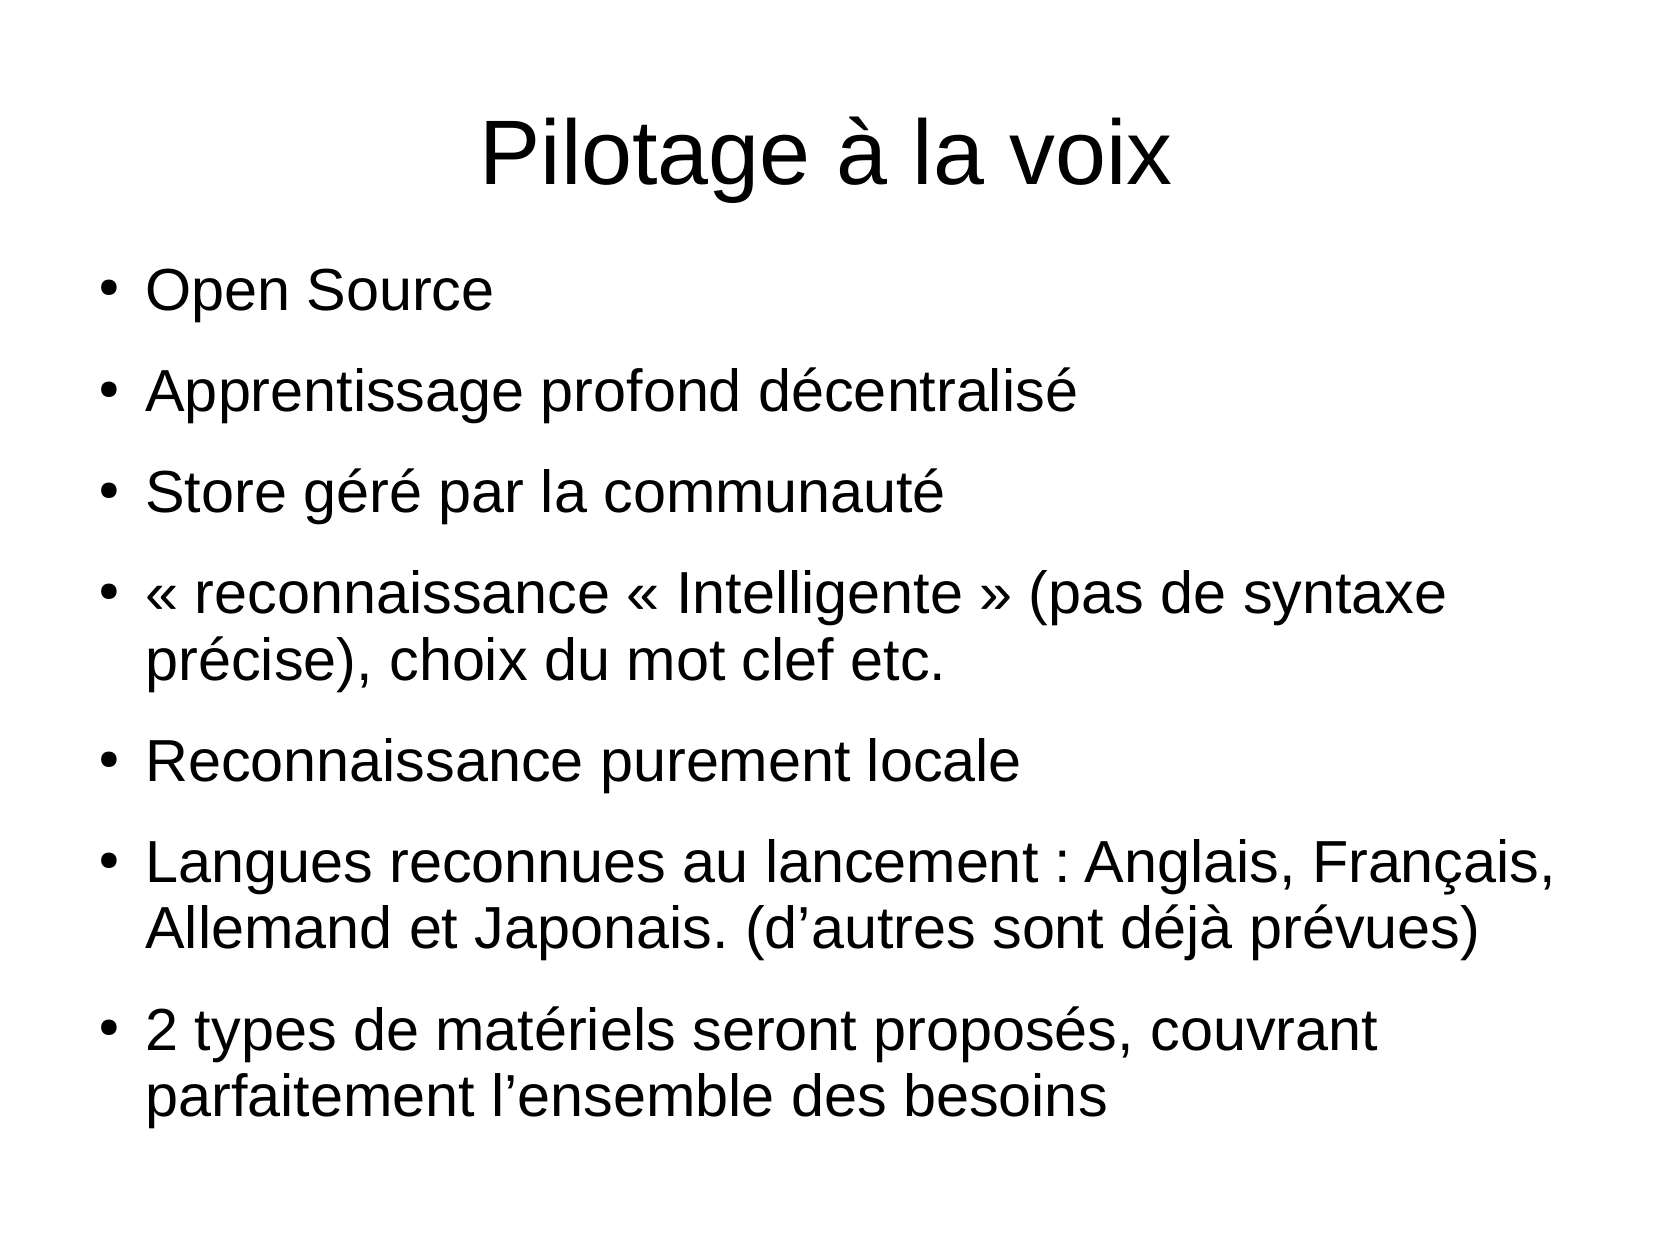

# Pilotage à la voix
Open Source
Apprentissage profond décentralisé
Store géré par la communauté
« reconnaissance « Intelligente » (pas de syntaxe précise), choix du mot clef etc.
Reconnaissance purement locale
Langues reconnues au lancement : Anglais, Français, Allemand et Japonais. (d’autres sont déjà prévues)
2 types de matériels seront proposés, couvrant parfaitement l’ensemble des besoins